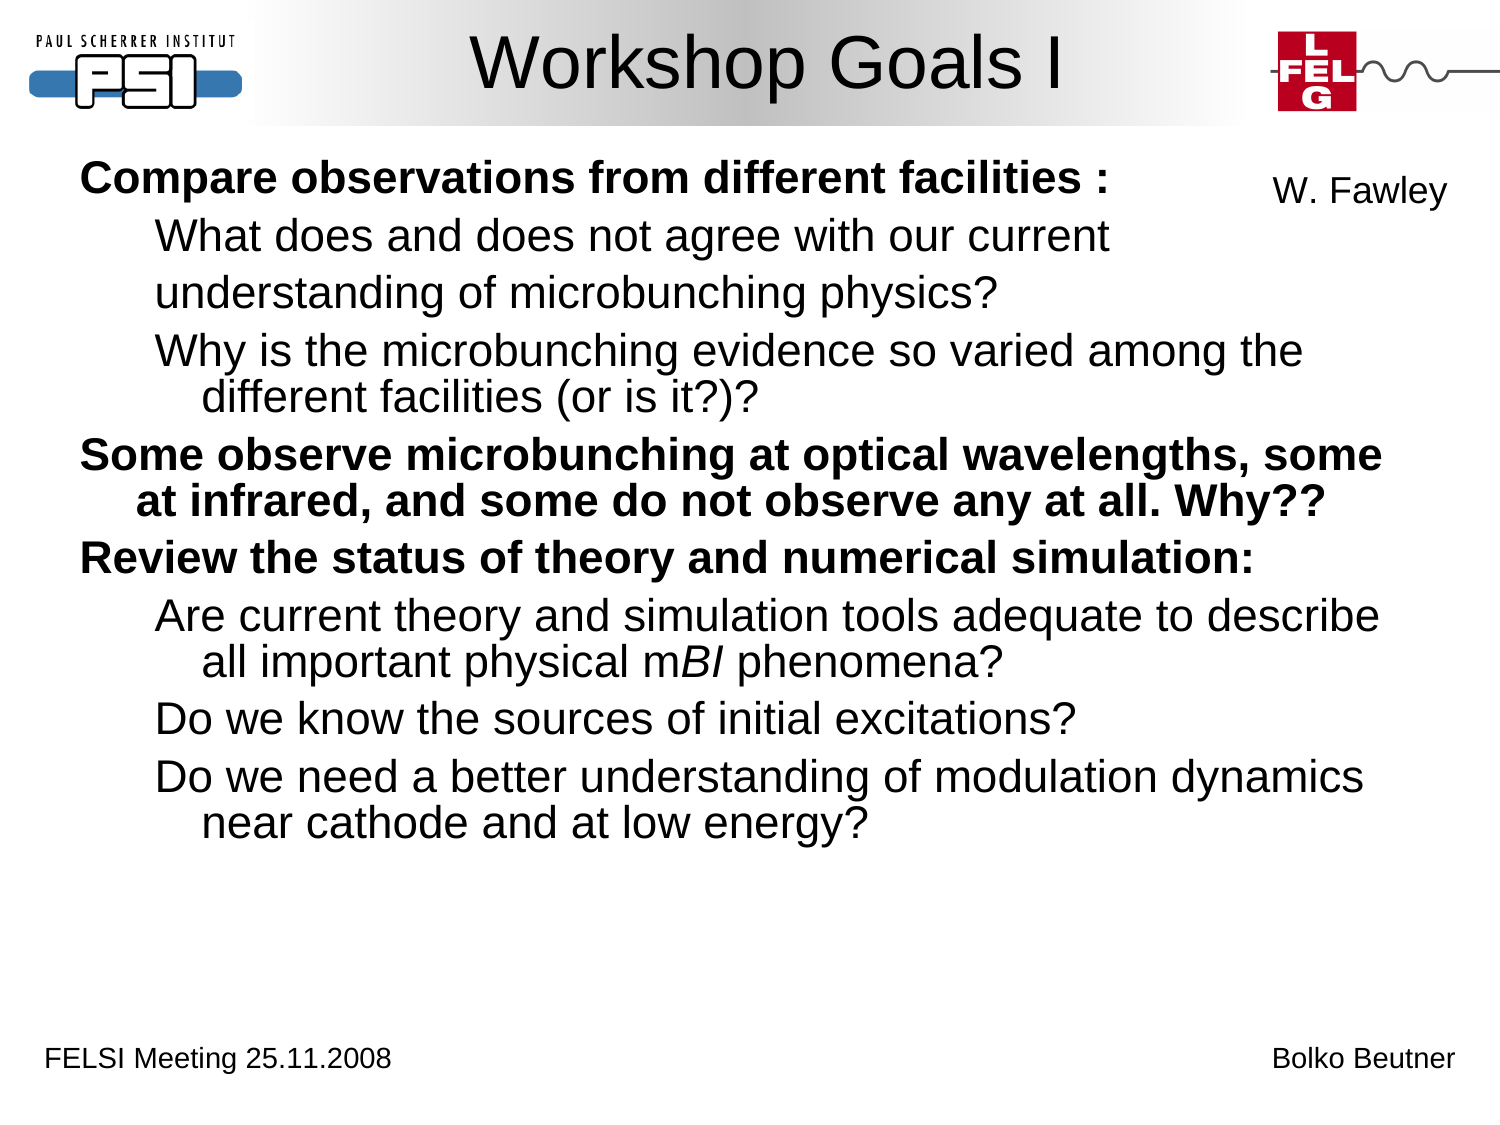

# Workshop Goals I
Compare observations from different facilities :
What does and does not agree with our current
understanding of microbunching physics?
Why is the microbunching evidence so varied among the different facilities (or is it?)?
Some observe microbunching at optical wavelengths, some at infrared, and some do not observe any at all. Why??
Review the status of theory and numerical simulation:
Are current theory and simulation tools adequate to describe all important physical mBI phenomena?
Do we know the sources of initial excitations?
Do we need a better understanding of modulation dynamics near cathode and at low energy?
W. Fawley
FELSI Meeting 25.11.2008
Bolko Beutner